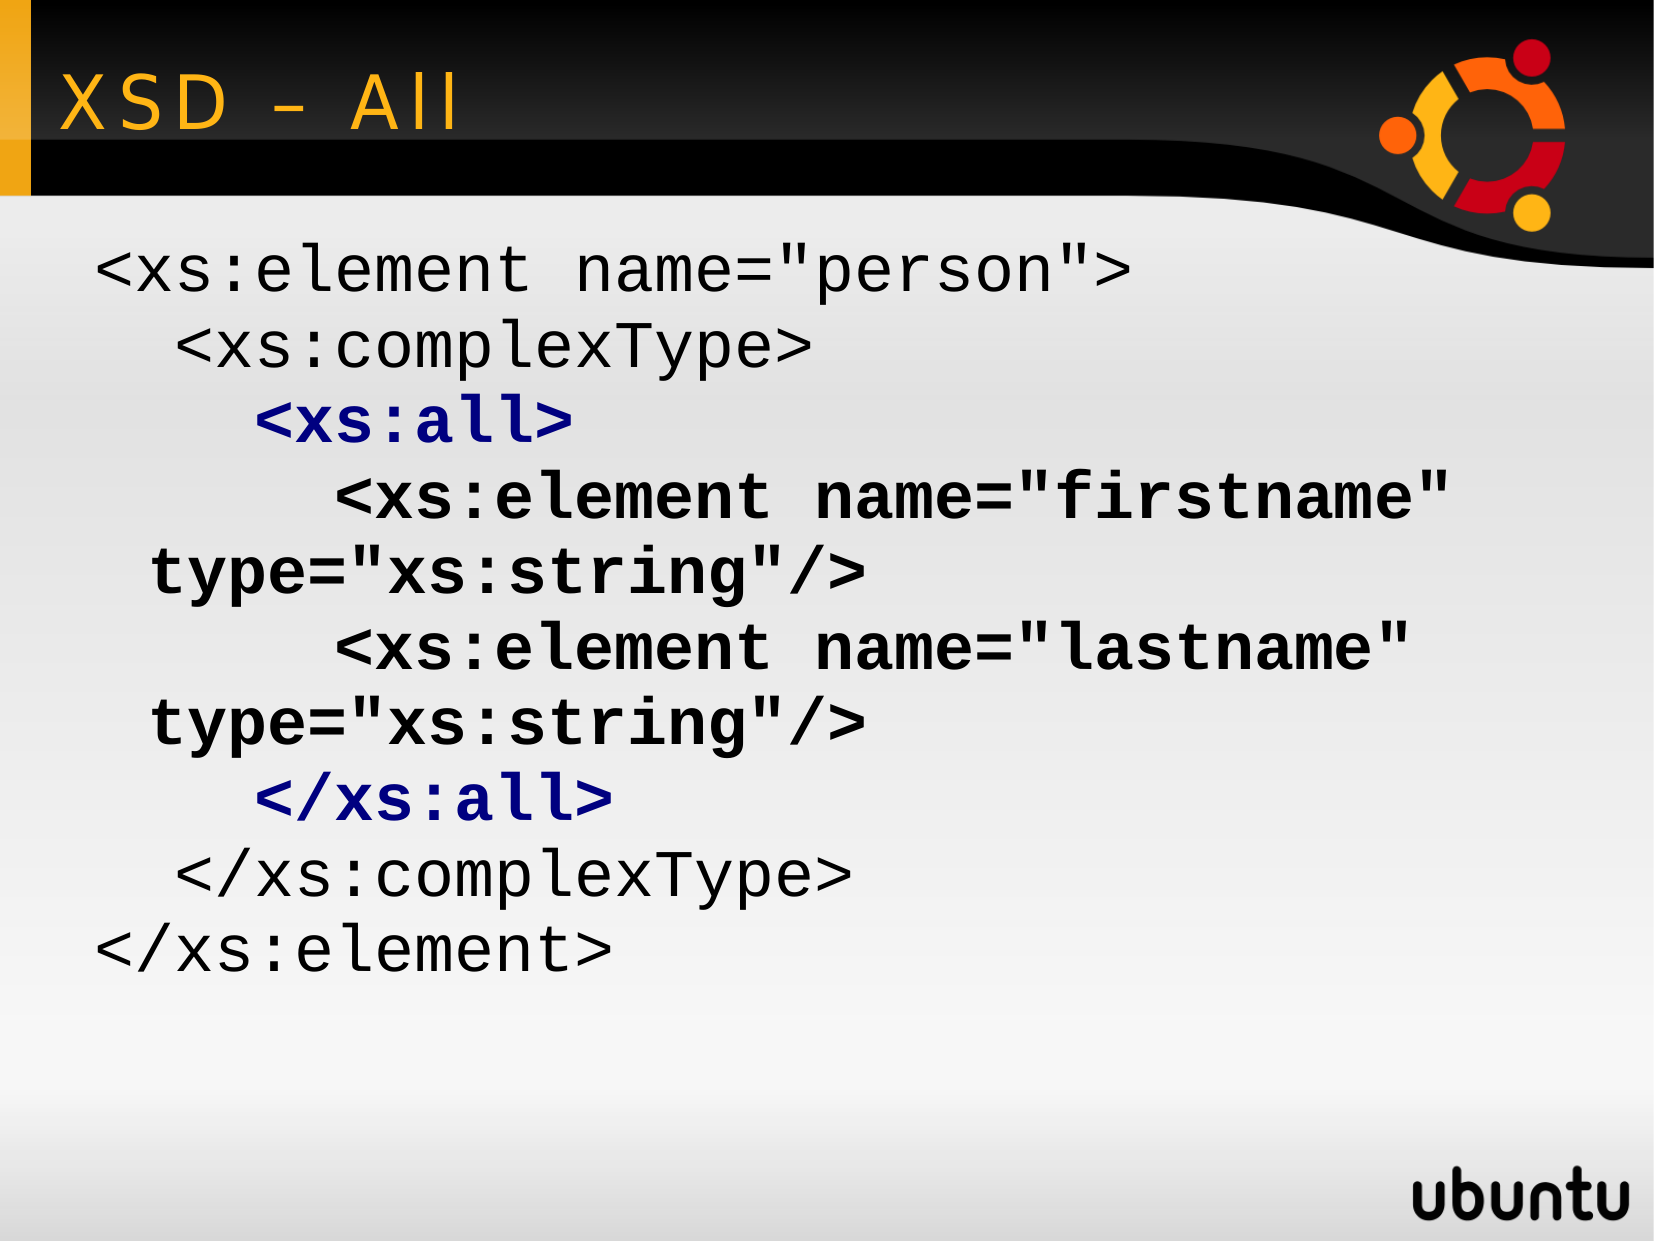

# XSD – All
<xs:element name="person">
 <xs:complexType>
 <xs:all>
 <xs:element name="firstname" type="xs:string"/>
 <xs:element name="lastname" type="xs:string"/>
 </xs:all>
 </xs:complexType>
</xs:element>